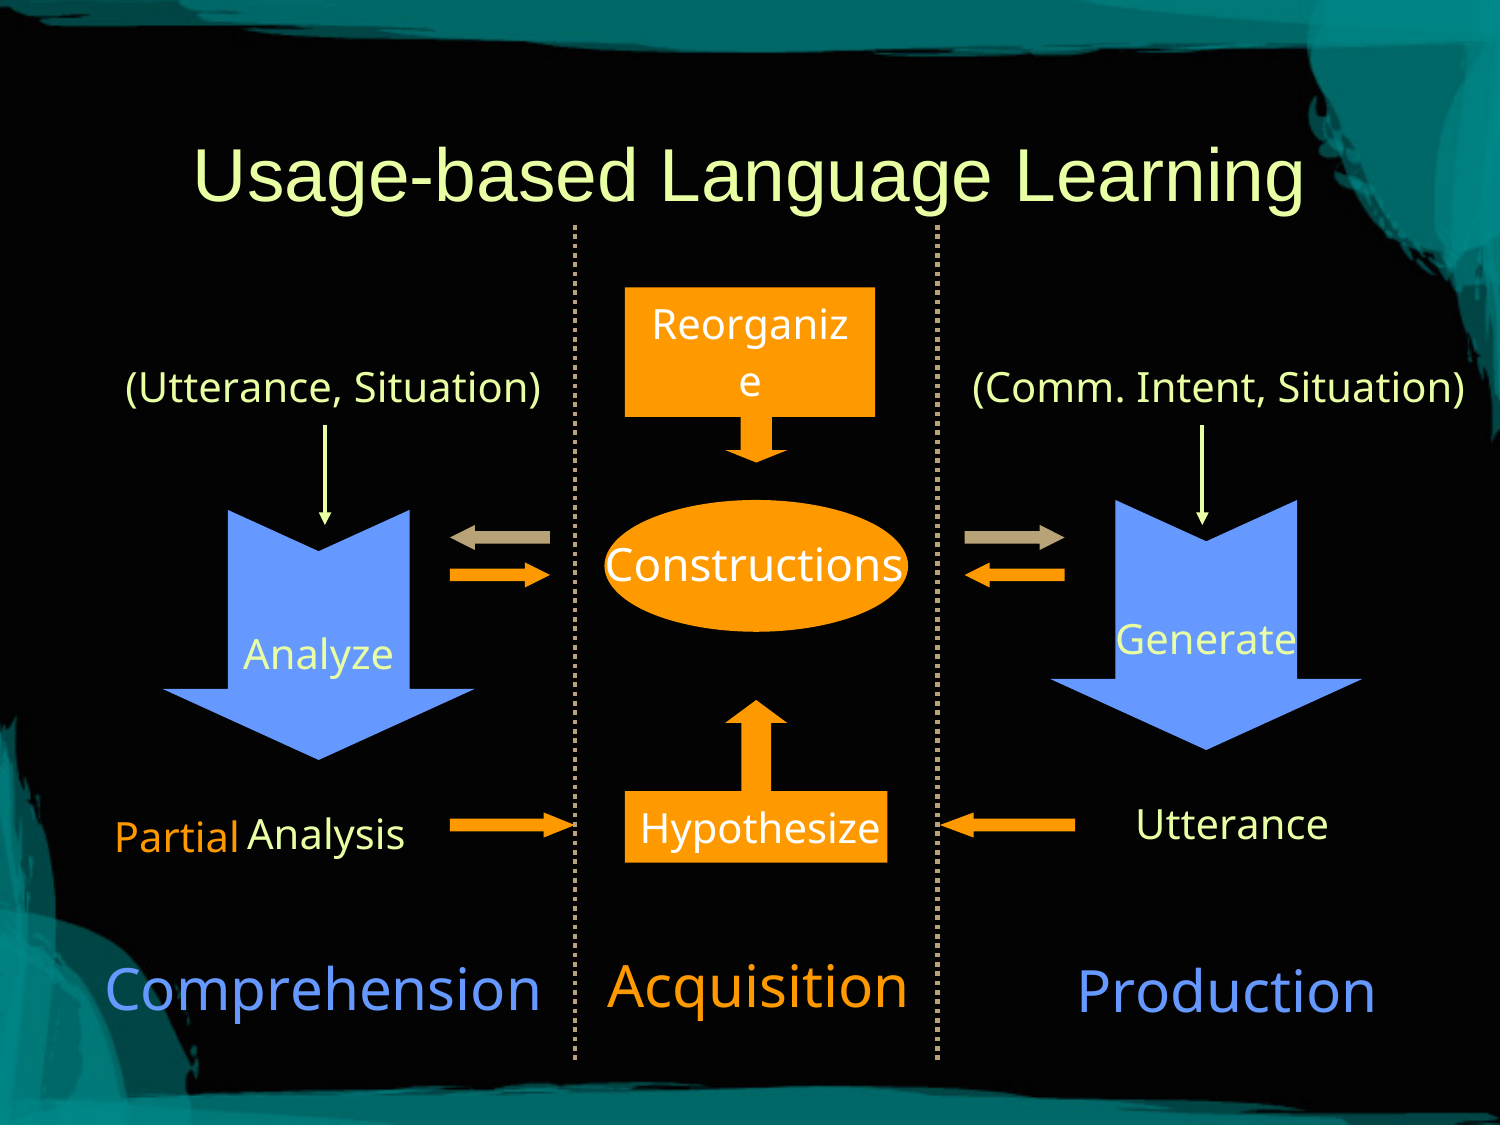

# Usage-based Language Learning
(Utterance, Situation)
Analyze
Analysis
Comprehension
(Comm. Intent, Situation)
Generate
Utterance
Production
Reorganize
Constructions
Hypothesize
Partial
Acquisition